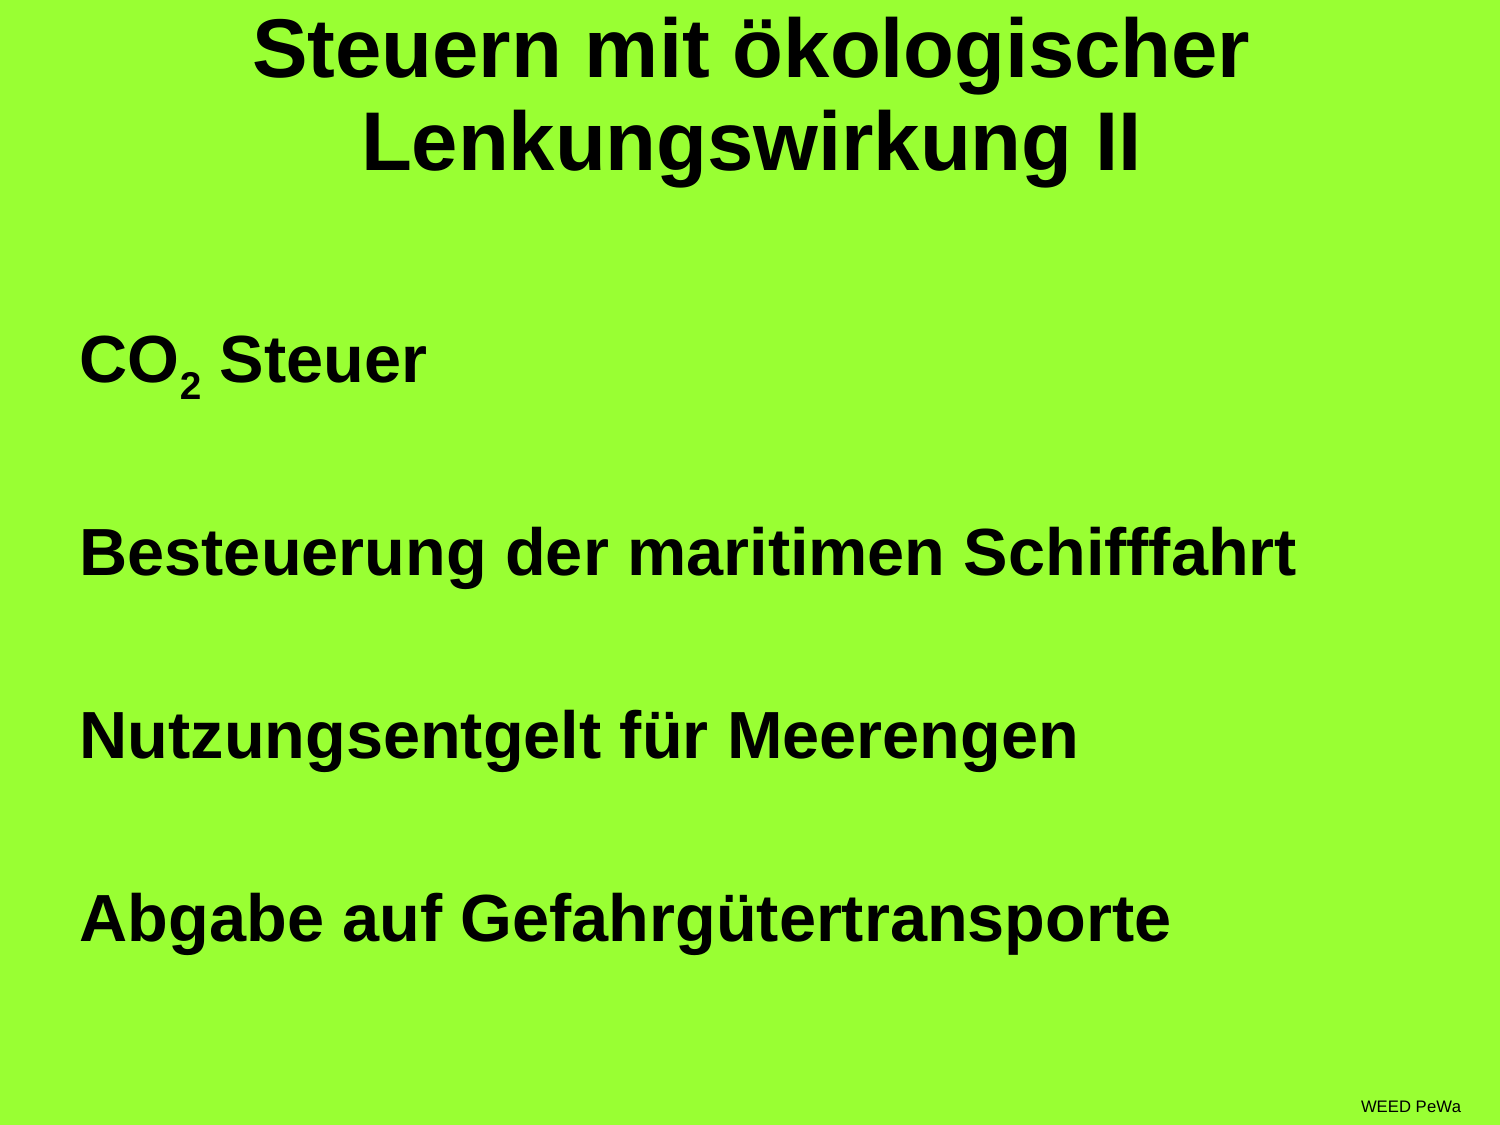

# Steuern mit ökologischer Lenkungswirkung II
CO2 Steuer
Besteuerung der maritimen Schifffahrt
Nutzungsentgelt für Meerengen
Abgabe auf Gefahrgütertransporte
WEED PeWa